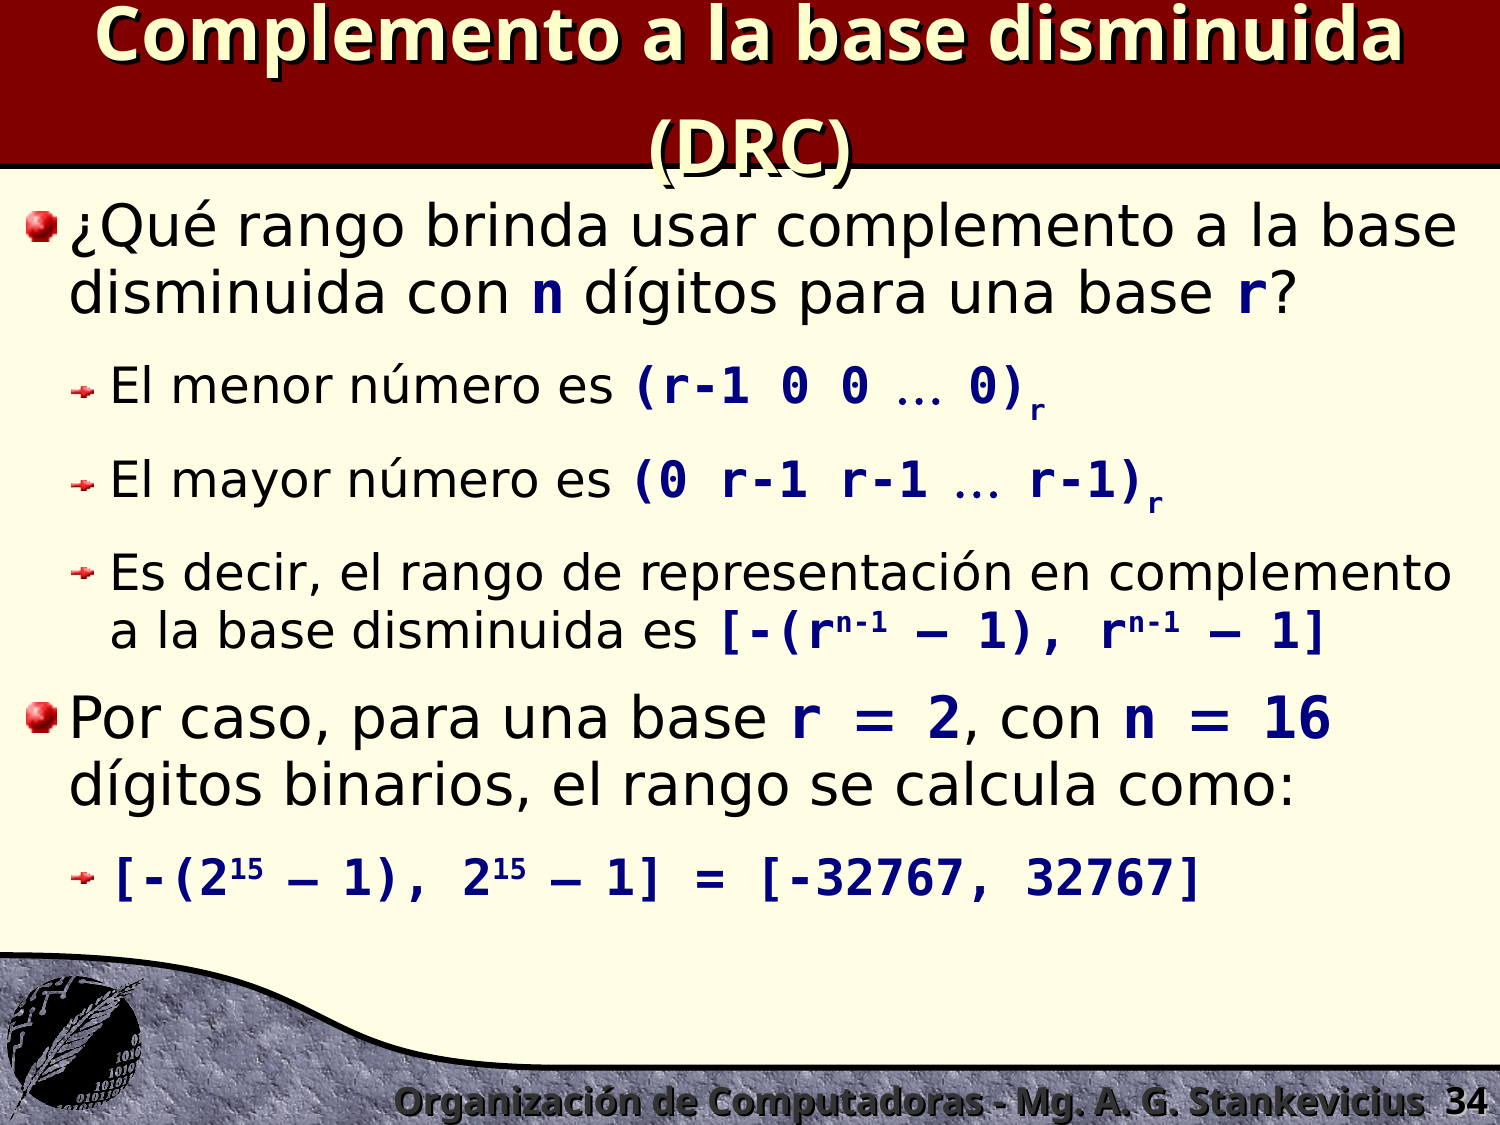

# Complemento a la base disminuida (DRC)
¿Qué rango brinda usar complemento a la base disminuida con n dígitos para una base r?
El menor número es (r-1 0 0 … 0)r
El mayor número es (0 r-1 r-1 … r-1)r
Es decir, el rango de representación en complemento a la base disminuida es [-(rn-1 – 1), rn-1 – 1]
Por caso, para una base r = 2, con n = 16 dígitos binarios, el rango se calcula como:
[-(215 – 1), 215 – 1] = [-32767, 32767]
34